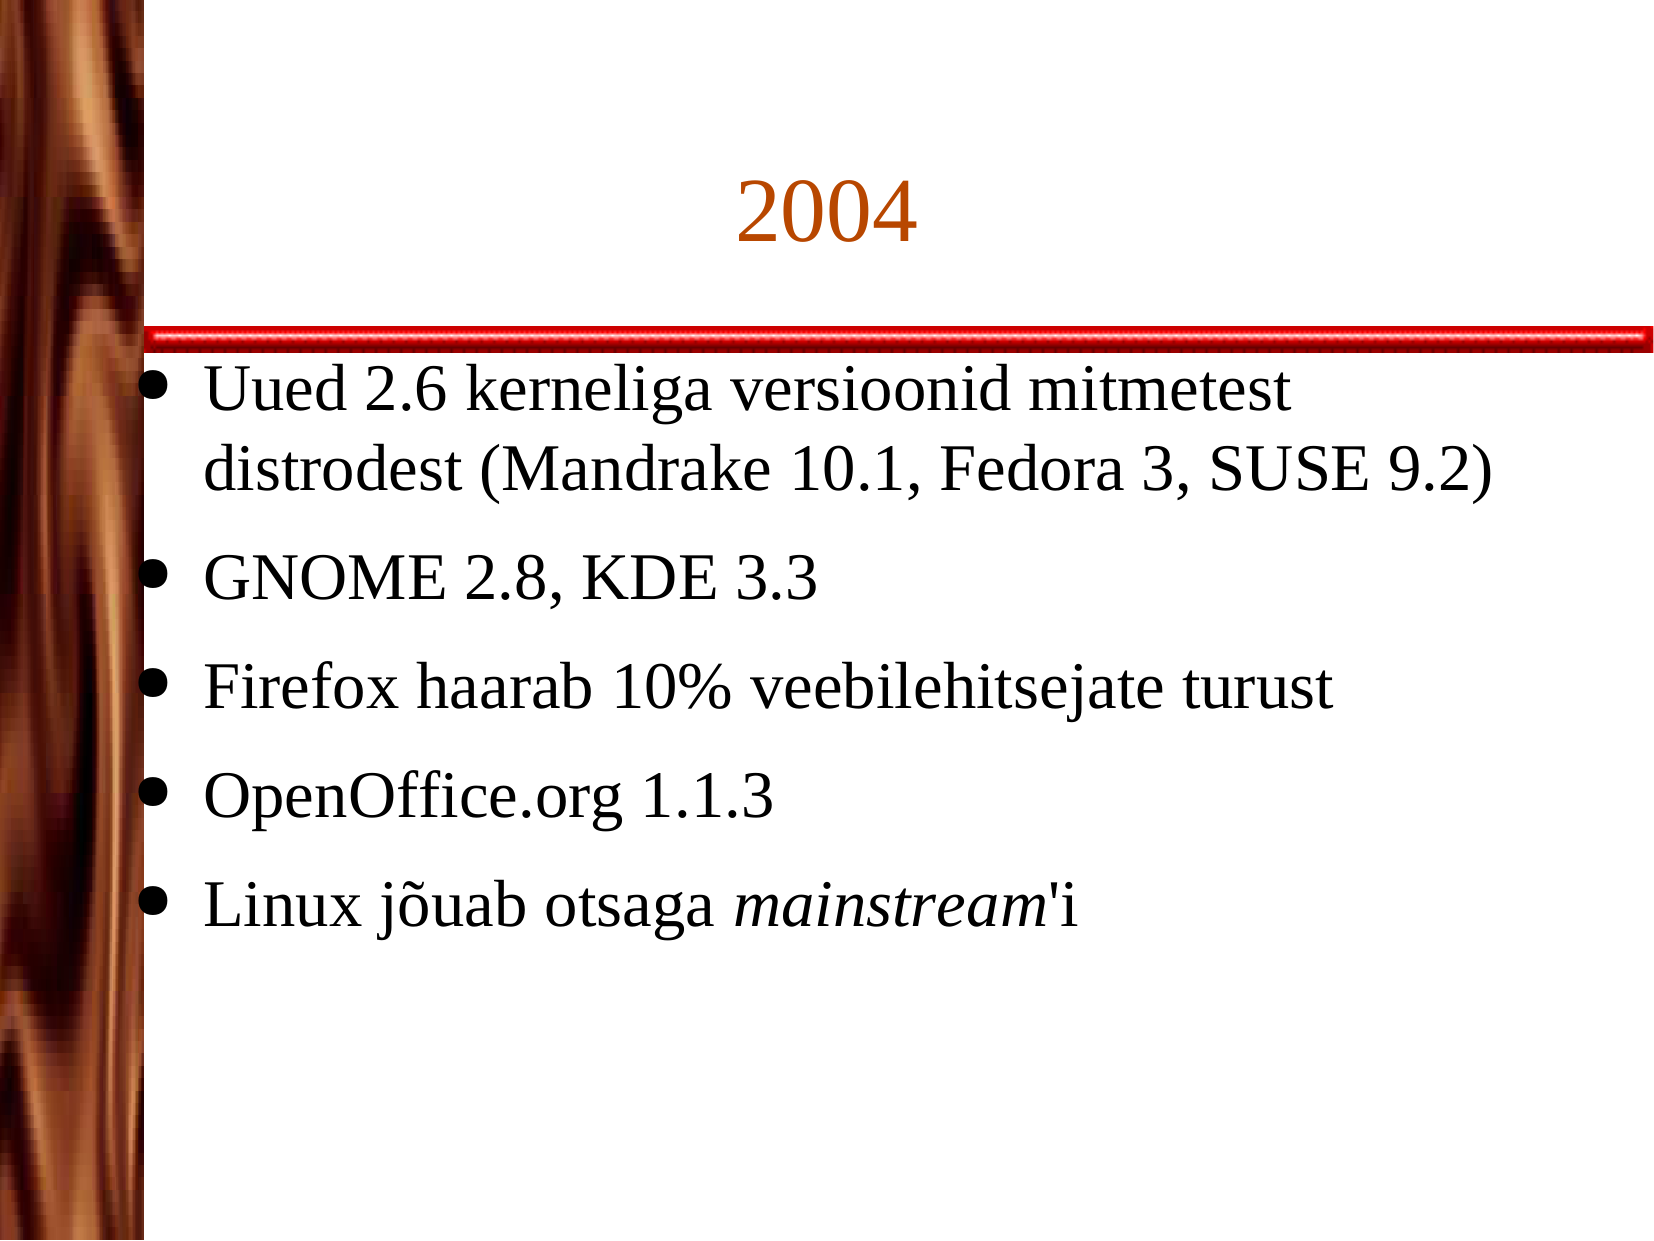

# 2004
Uued 2.6 kerneliga versioonid mitmetest distrodest (Mandrake 10.1, Fedora 3, SUSE 9.2)
GNOME 2.8, KDE 3.3
Firefox haarab 10% veebilehitsejate turust
OpenOffice.org 1.1.3
Linux jõuab otsaga mainstream'i